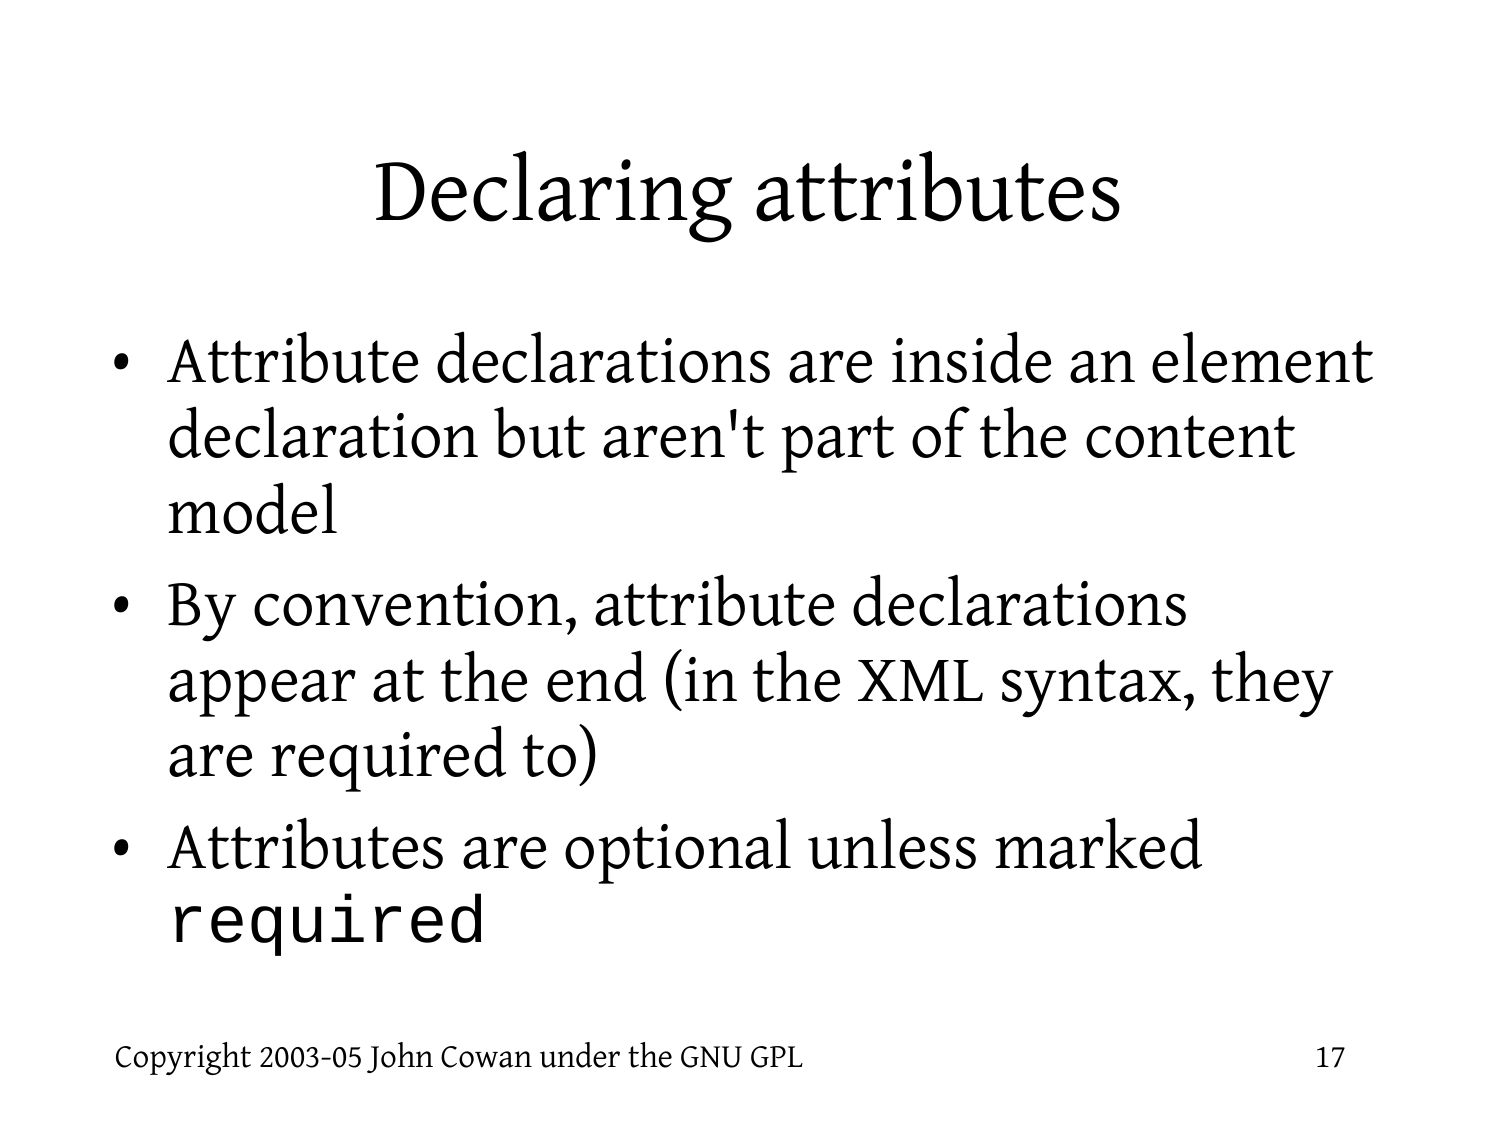

# Declaring attributes
Attribute declarations are inside an element declaration but aren't part of the content model
By convention, attribute declarations appear at the end (in the XML syntax, they are required to)
Attributes are optional unless marked required